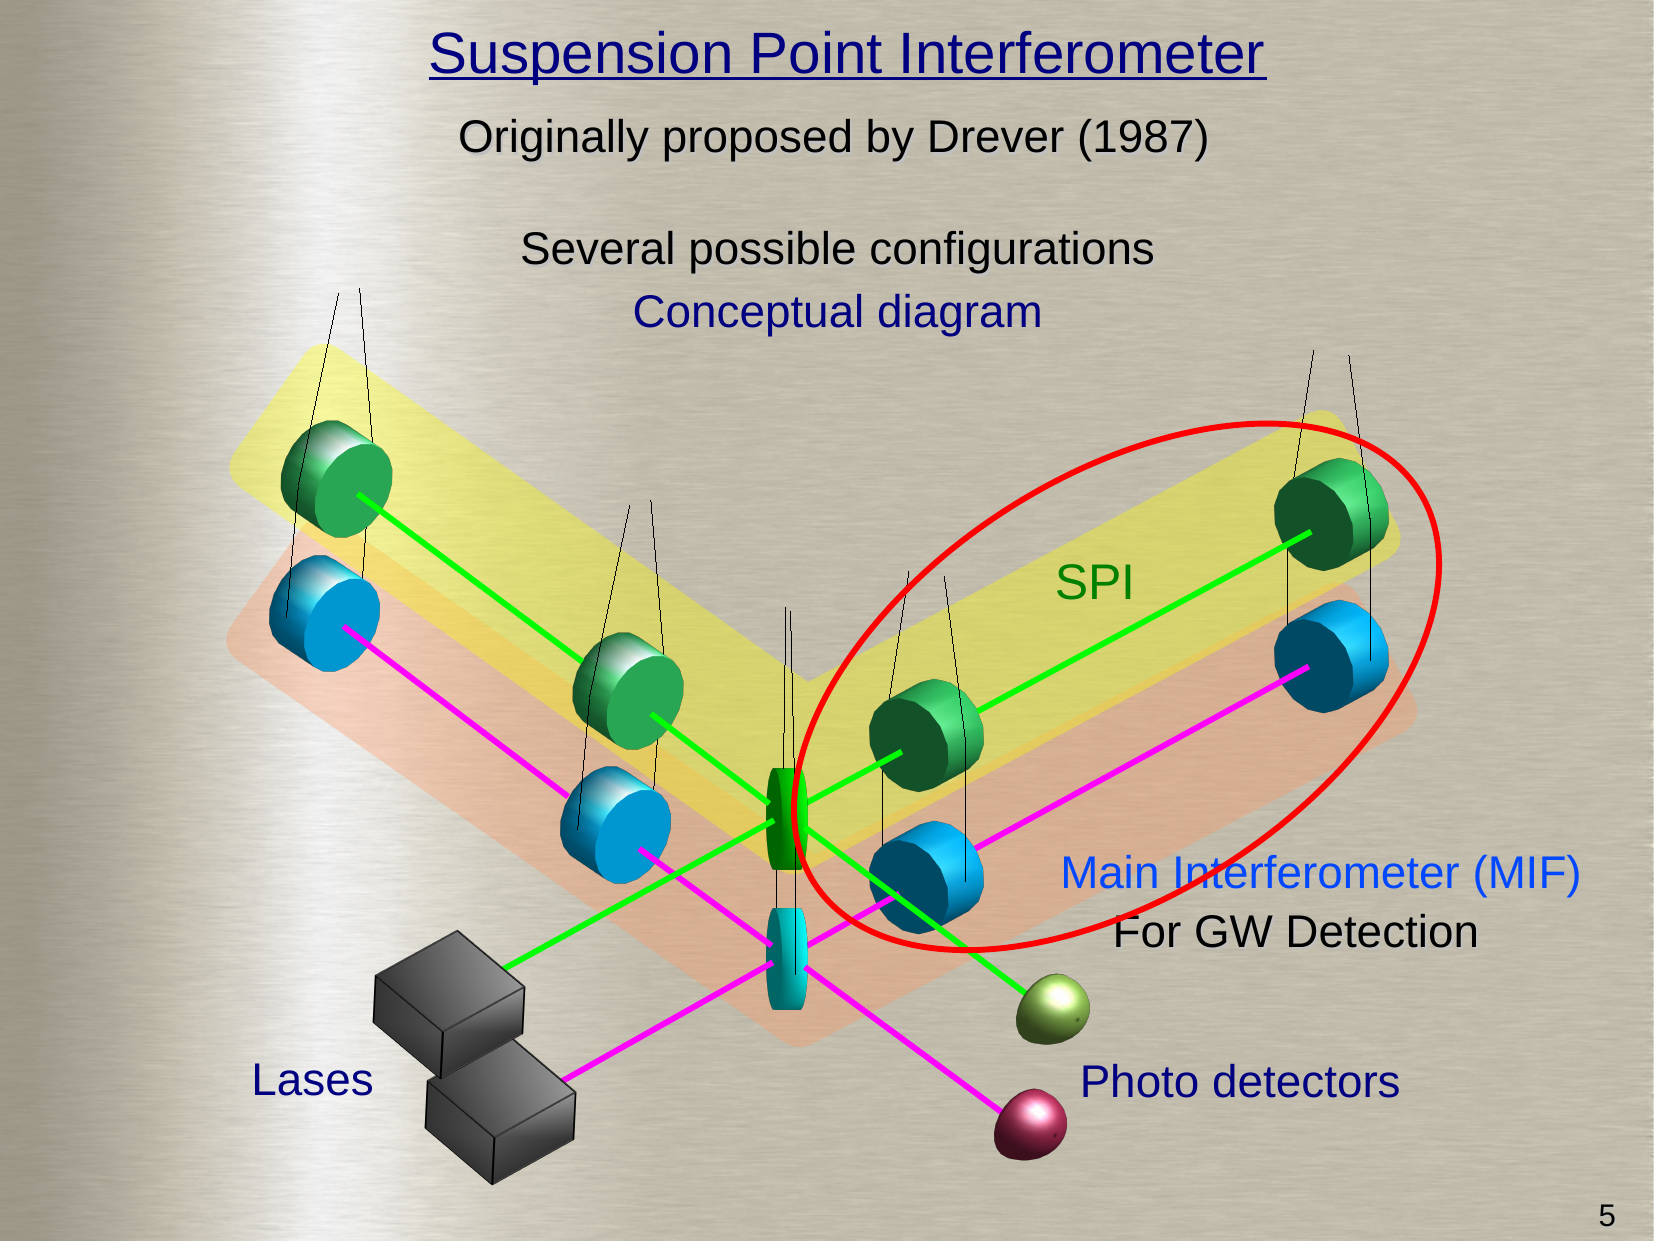

Suspension Point Interferometer
Originally proposed by Drever (1987)
Several possible configurations
Conceptual diagram
SPI
Main Interferometer (MIF)
For GW Detection
Lases
Photo detectors